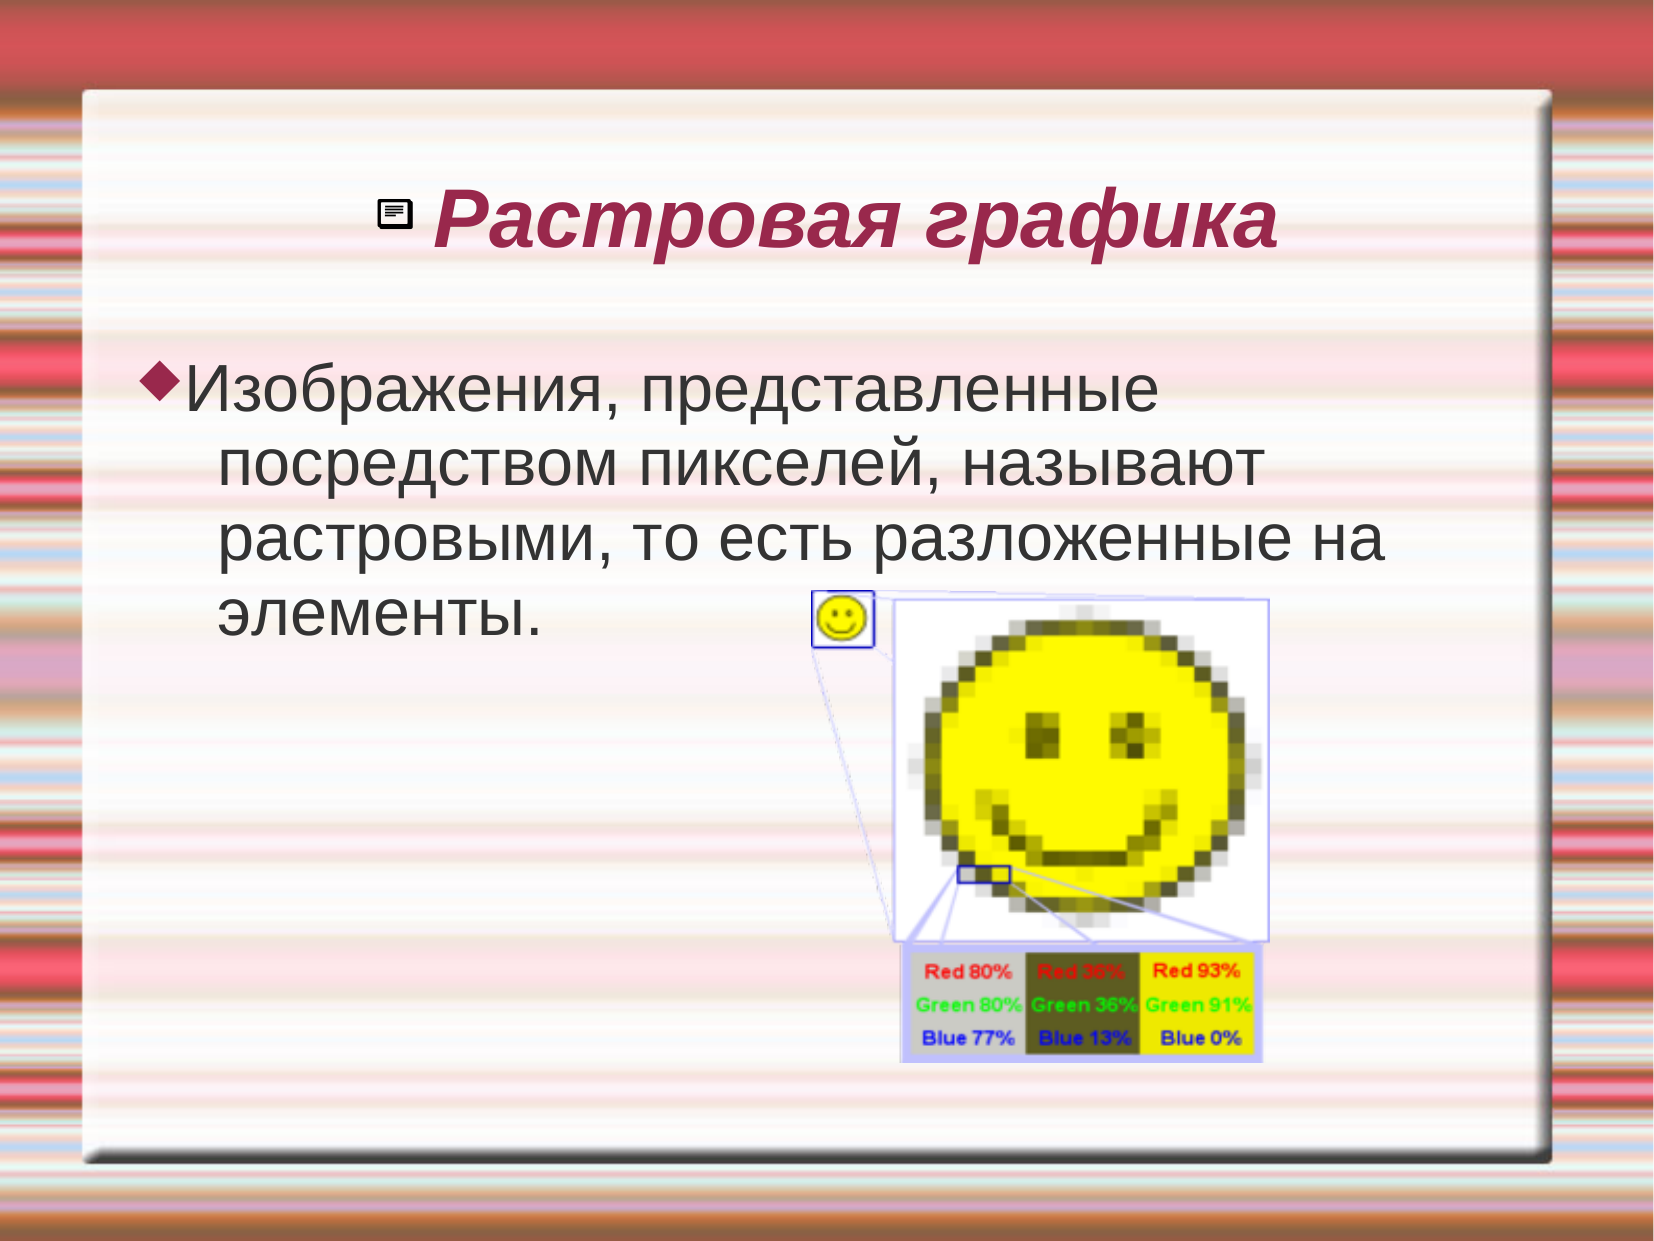

# Растровая графика
Изображения, представленные посредством пикселей, называют растровыми, то есть разложенные на элементы.